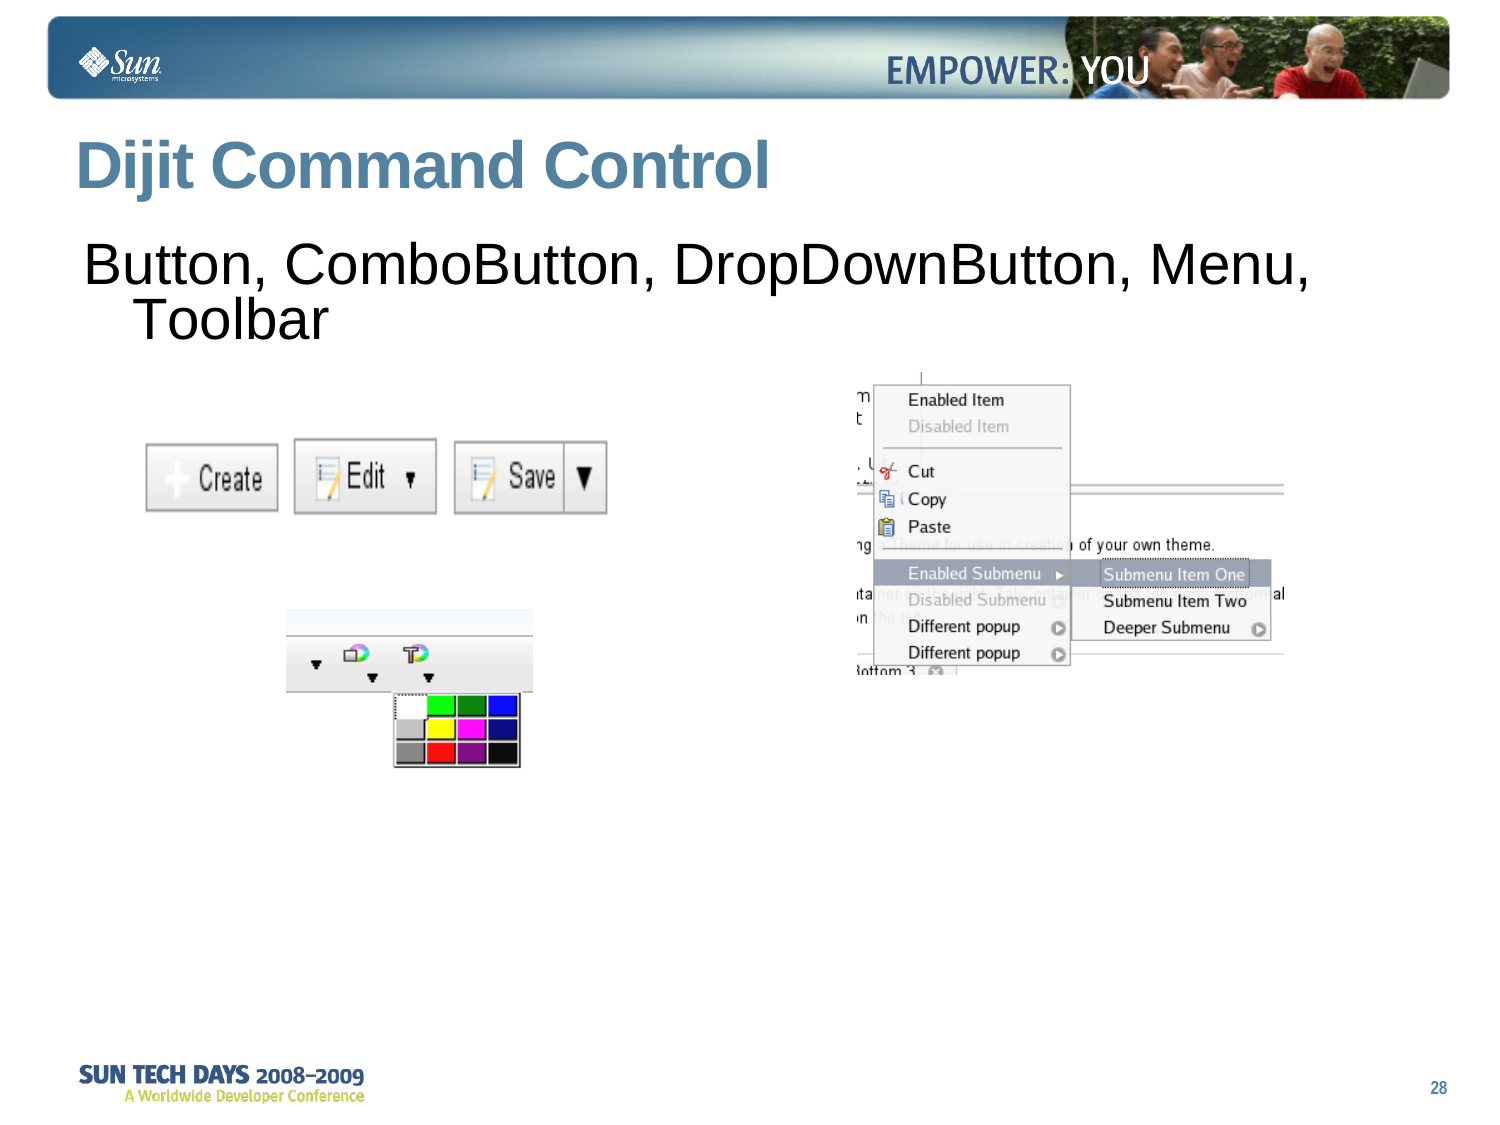

# Dijit Command Control
Button, ComboButton, DropDownButton, Menu, Toolbar